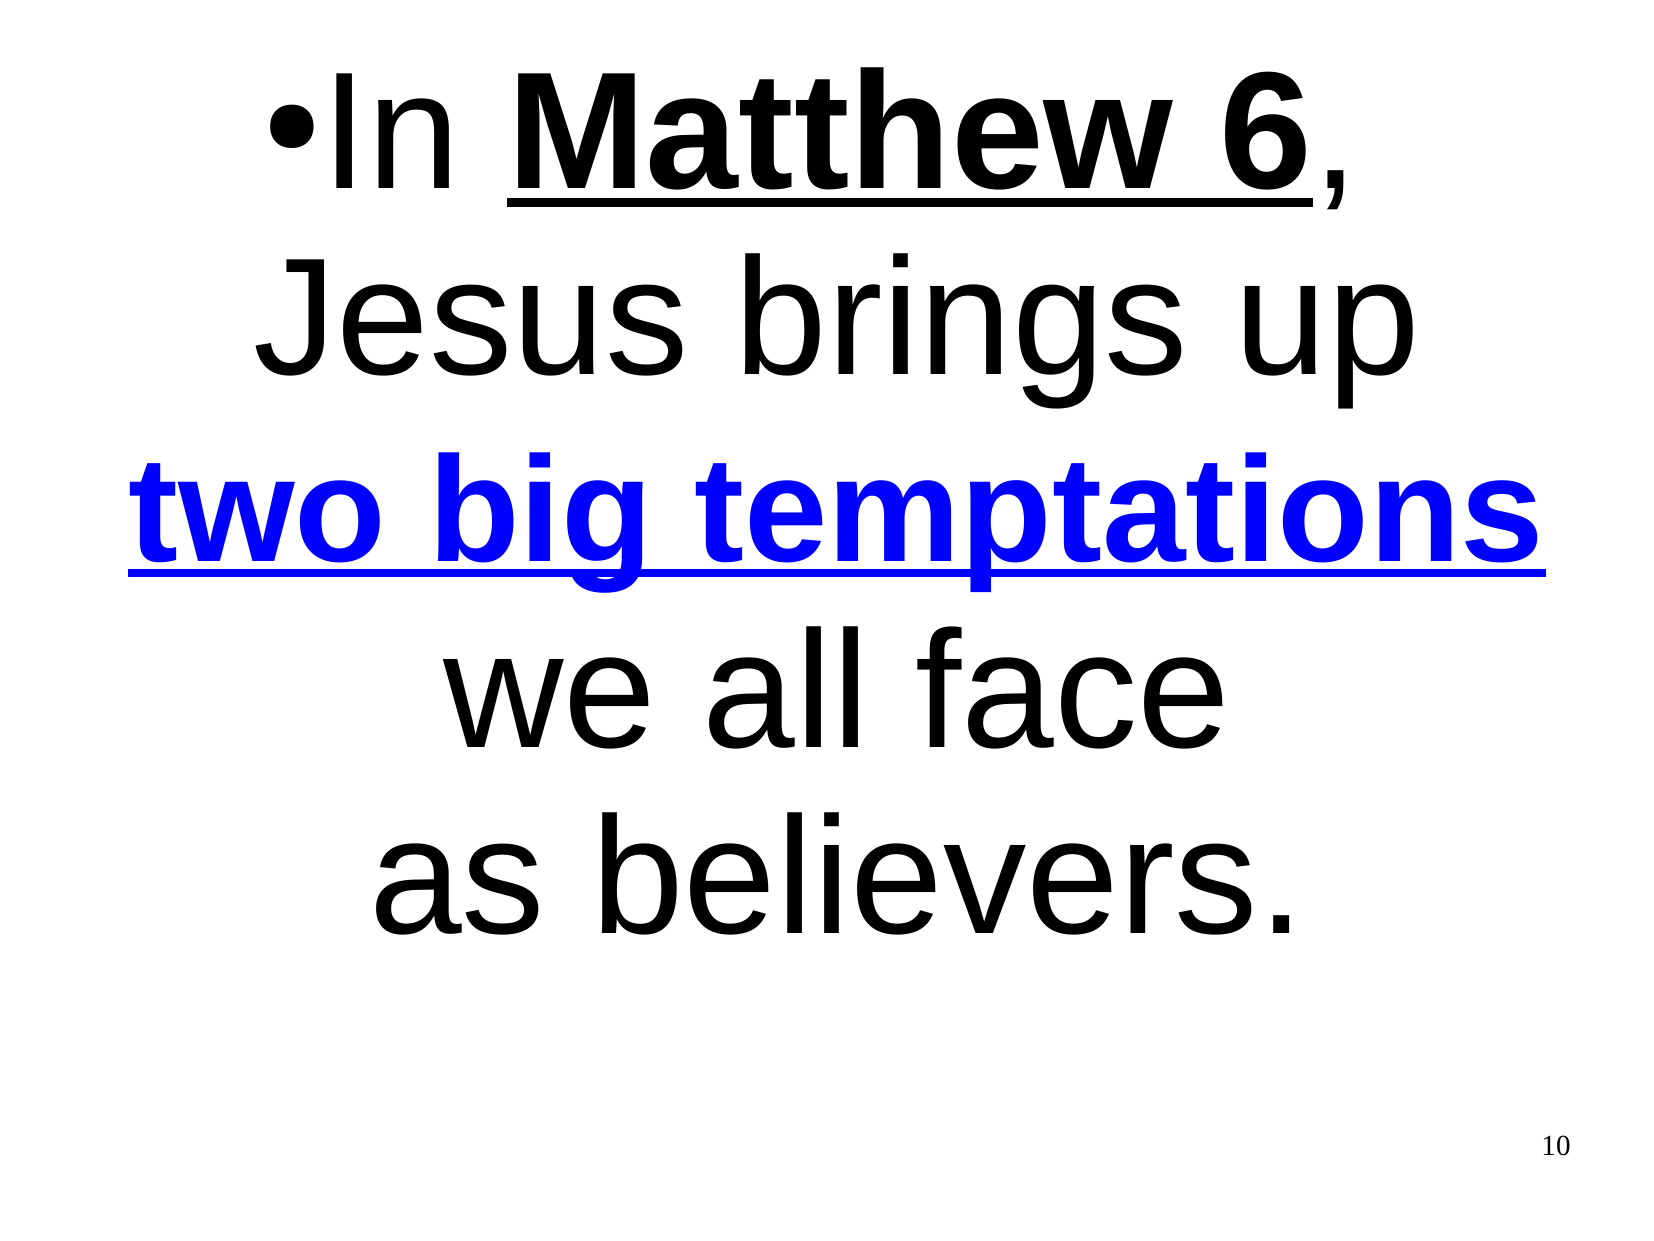

# In Matthew 6, Jesus brings up two big temptations we all face as believers.
10